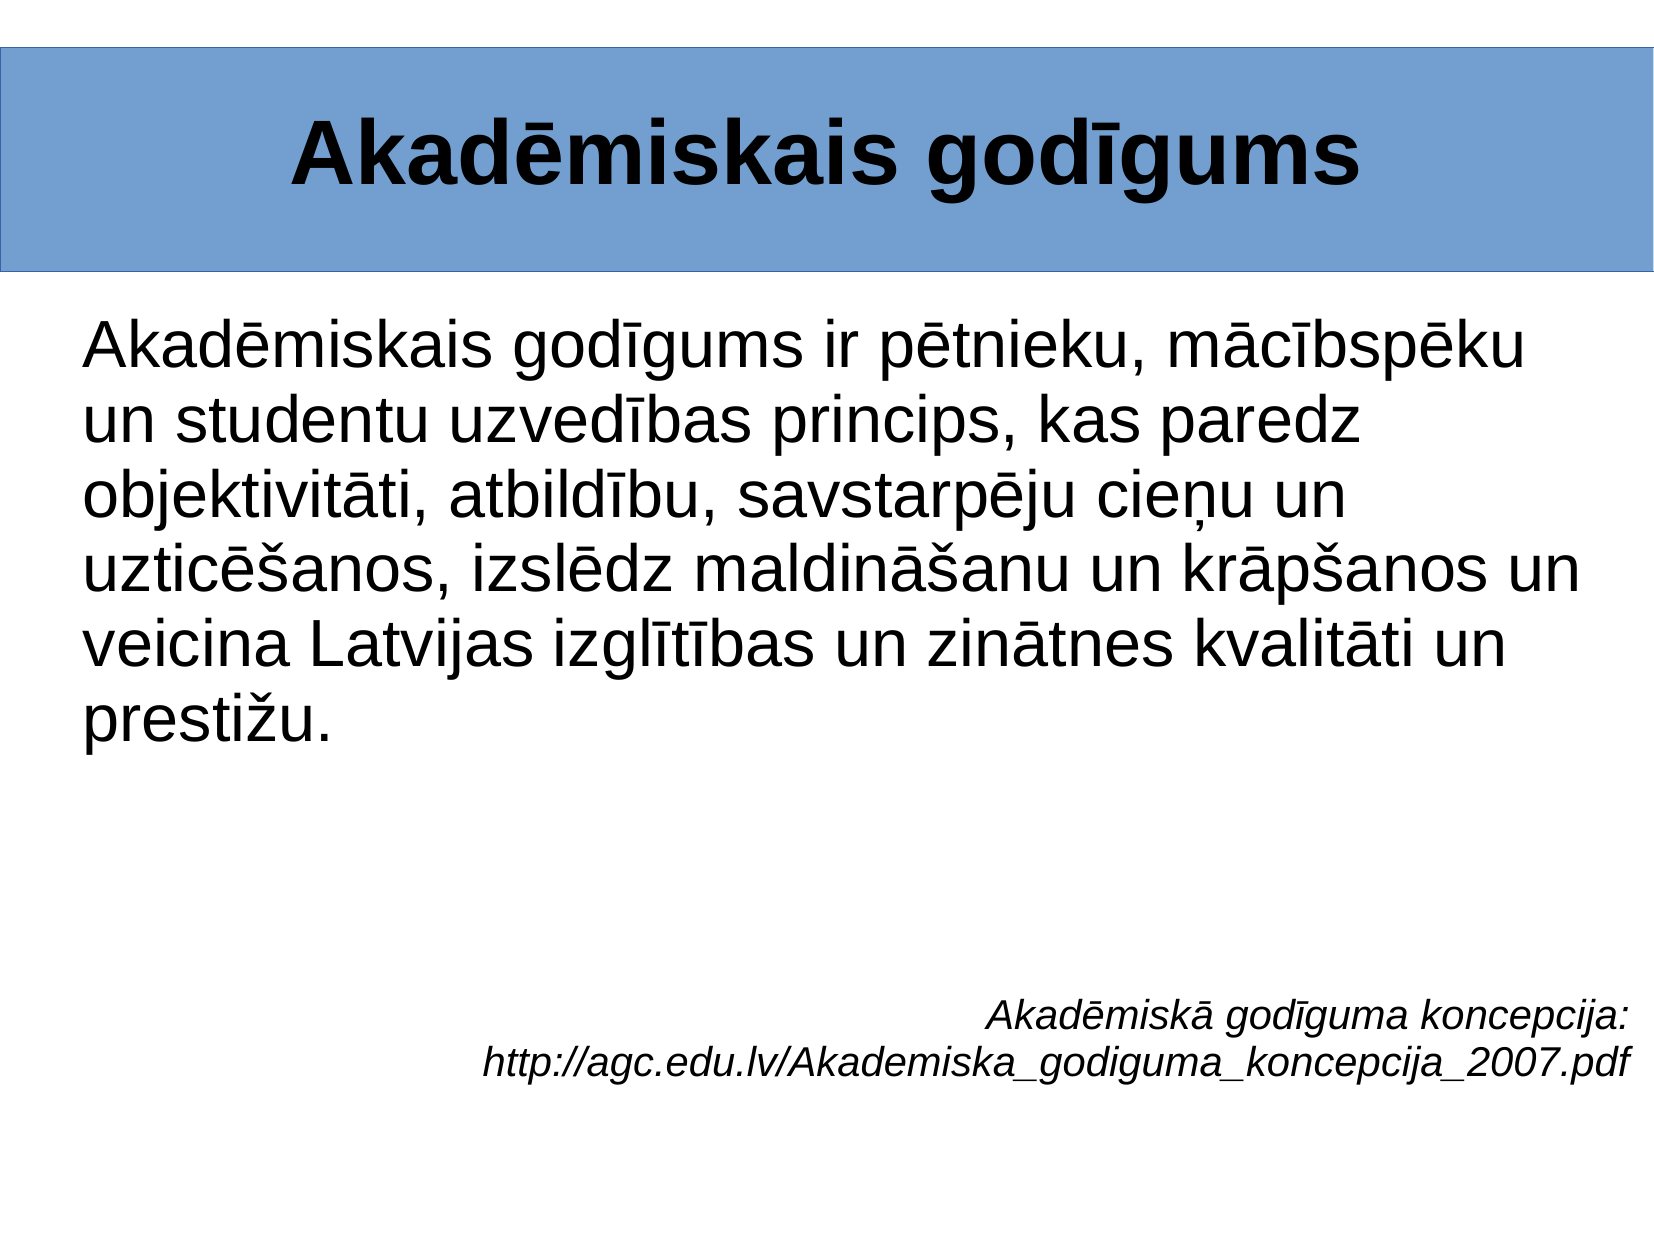

# Akadēmiskais godīgums
Akadēmiskais godīgums ir pētnieku, mācībspēku un studentu uzvedības princips, kas paredz objektivitāti, atbildību, savstarpēju cieņu un uzticēšanos, izslēdz maldināšanu un krāpšanos un veicina Latvijas izglītības un zinātnes kvalitāti un prestižu.
Akadēmiskā godīguma koncepcija: http://agc.edu.lv/Akademiska_godiguma_koncepcija_2007.pdf